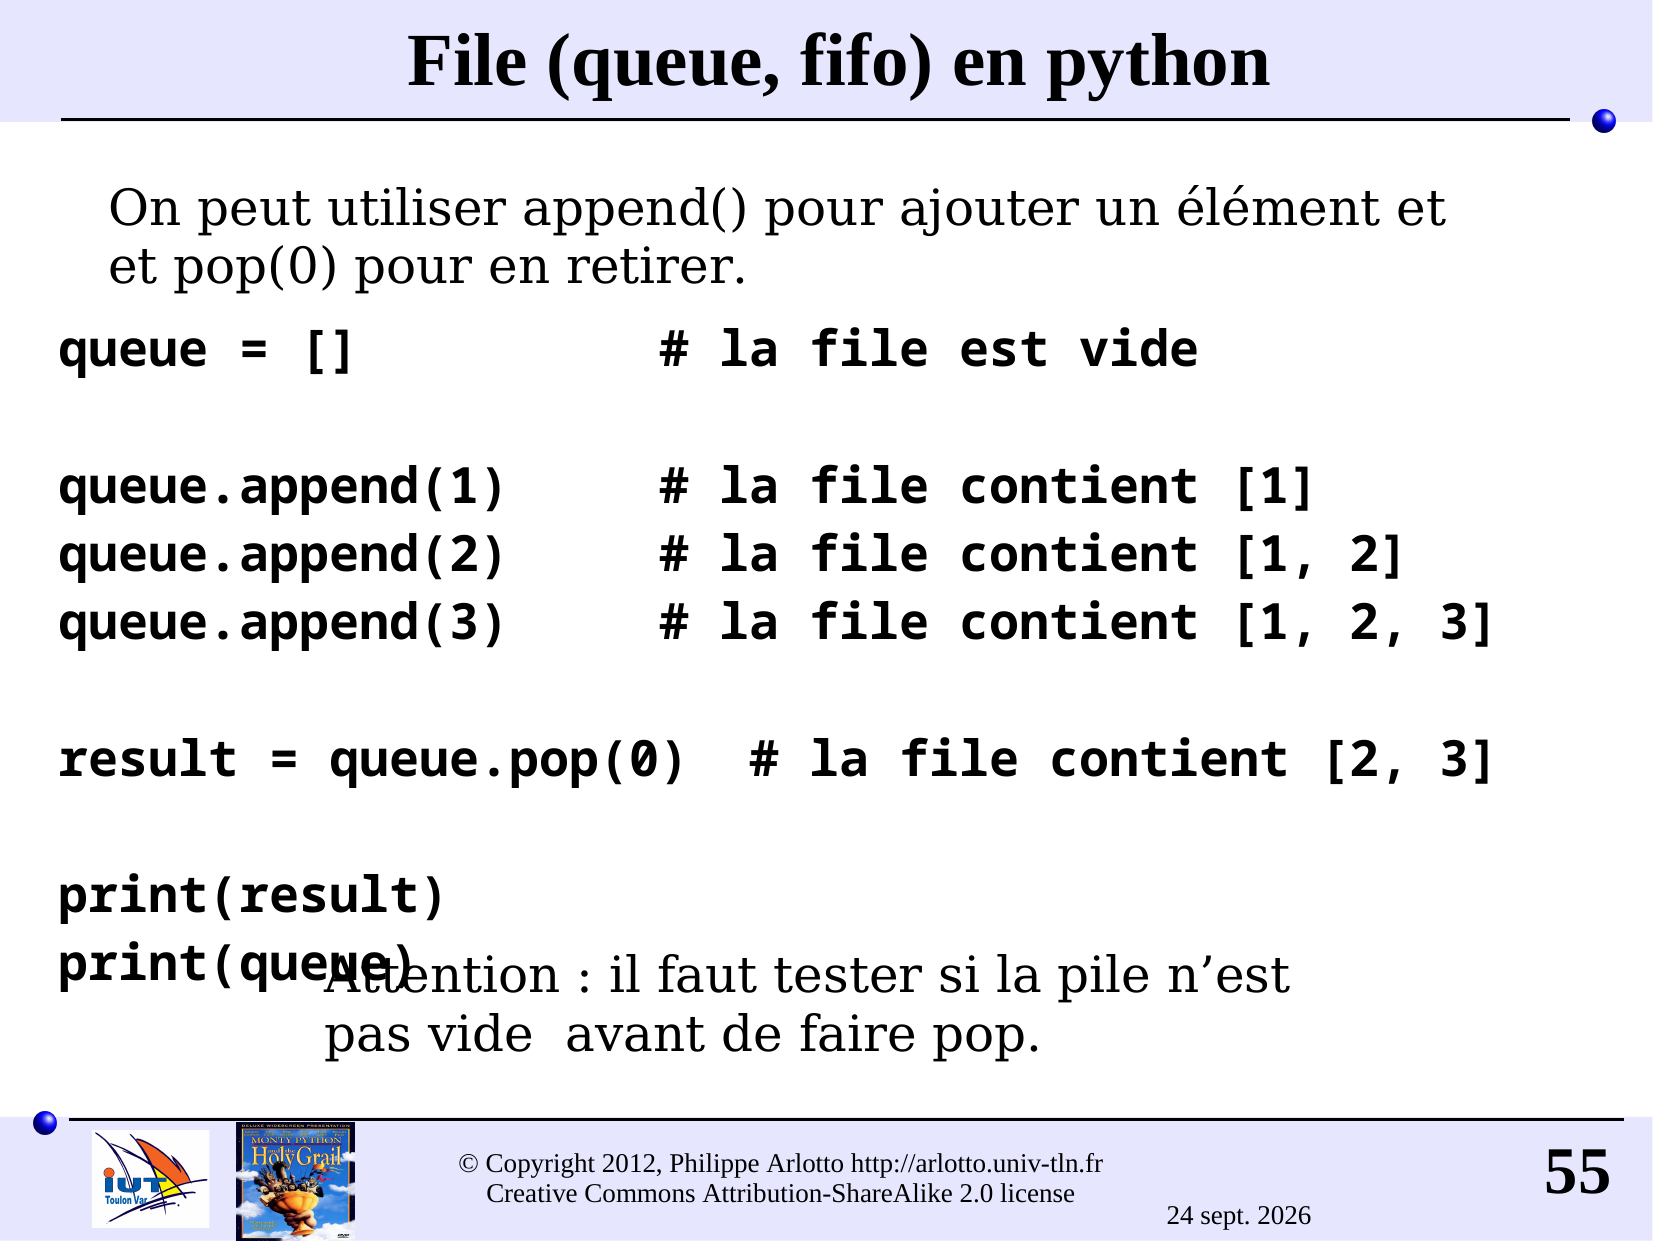

# File (queue, fifo) en python
On peut utiliser append() pour ajouter un élément et
et pop(0) pour en retirer.
queue = [] # la file est vide
queue.append(1) # la file contient [1]
queue.append(2) # la file contient [1, 2]
queue.append(3) # la file contient [1, 2, 3]
result = queue.pop(0) # la file contient [2, 3]
print(result)
print(queue)
Attention : il faut tester si la pile n’est pas vide avant de faire pop.